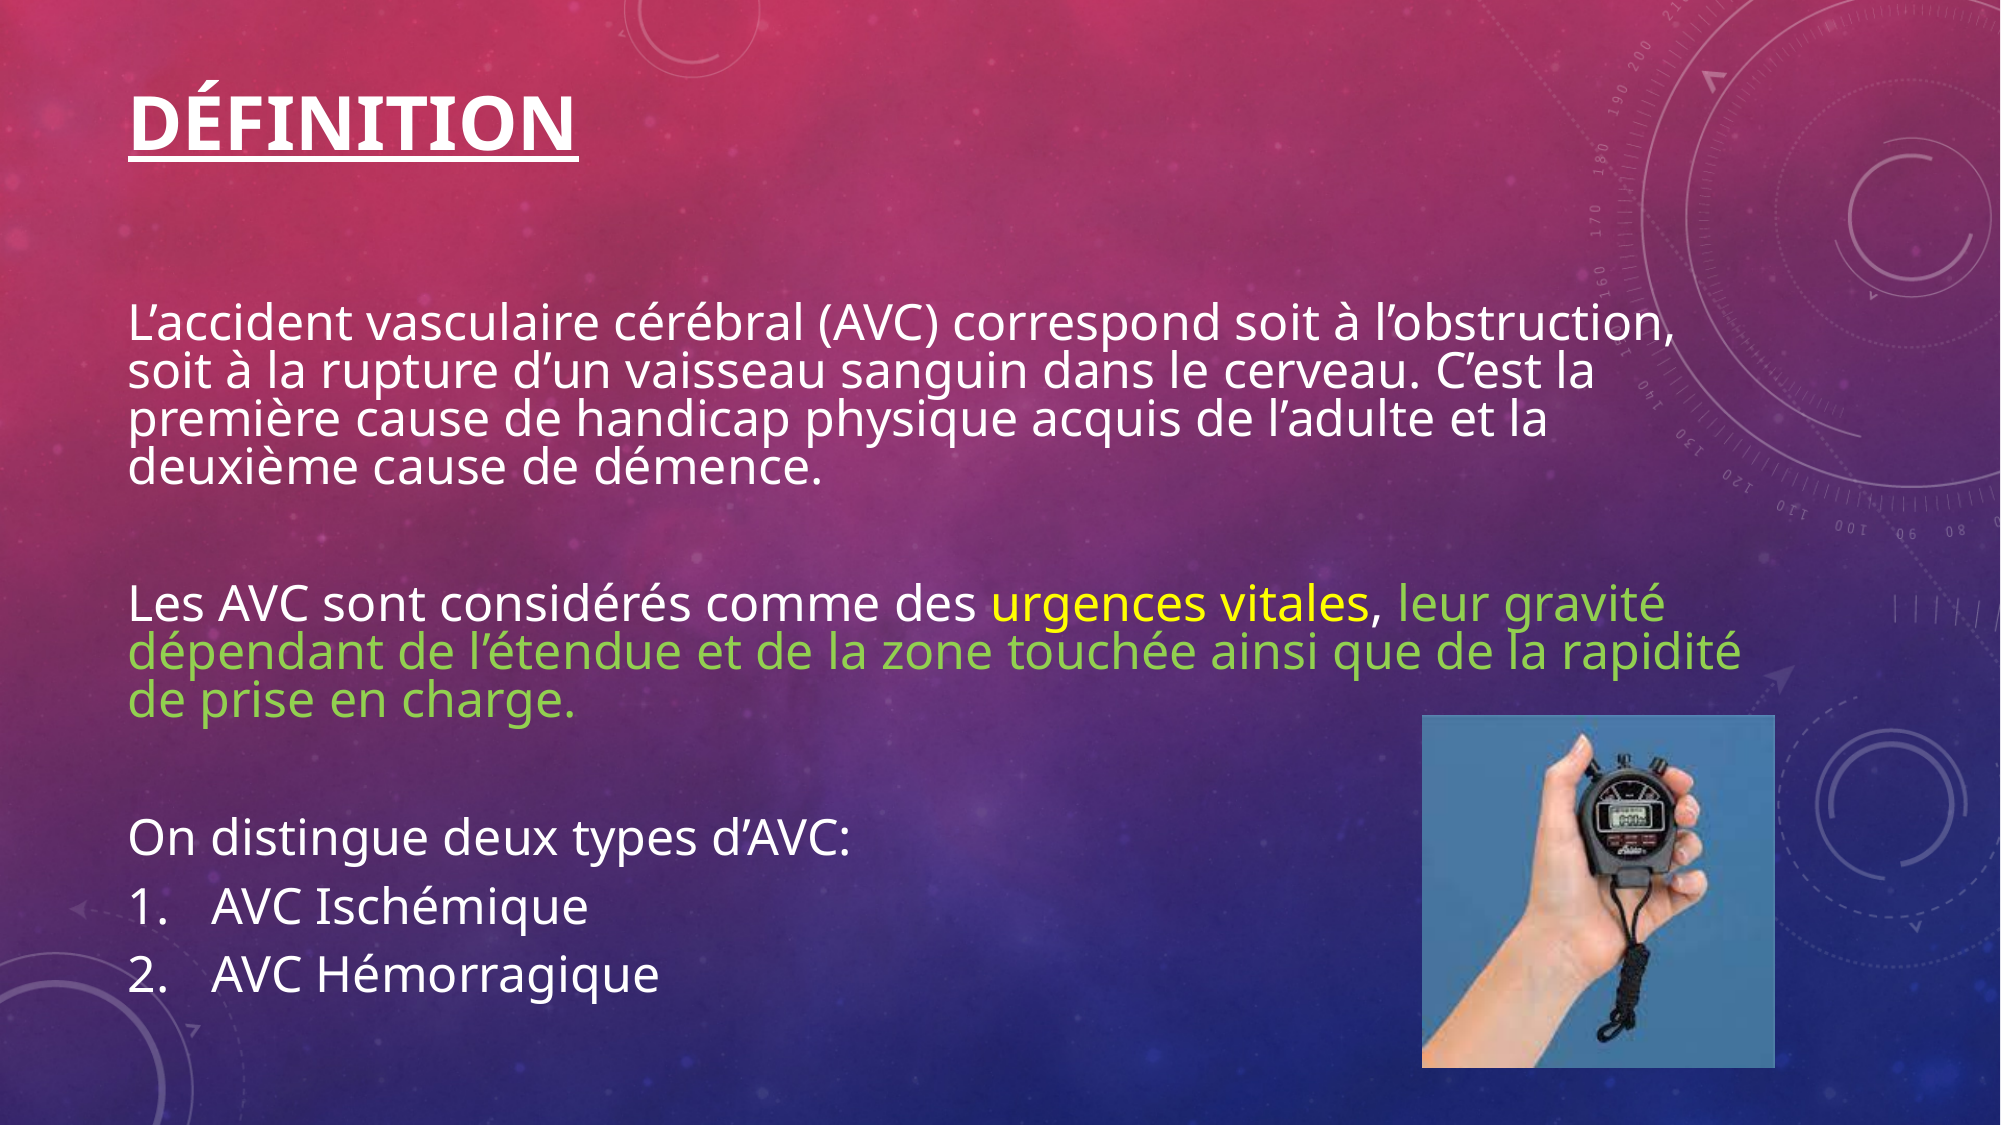

# Définition
L’accident vasculaire cérébral (AVC) correspond soit à l’obstruction, soit à la rupture d’un vaisseau sanguin dans le cerveau. C’est la première cause de handicap physique acquis de l’adulte et la deuxième cause de démence.
Les AVC sont considérés comme des urgences vitales, leur gravité dépendant de l’étendue et de la zone touchée ainsi que de la rapidité de prise en charge.
On distingue deux types d’AVC:
AVC Ischémique
AVC Hémorragique